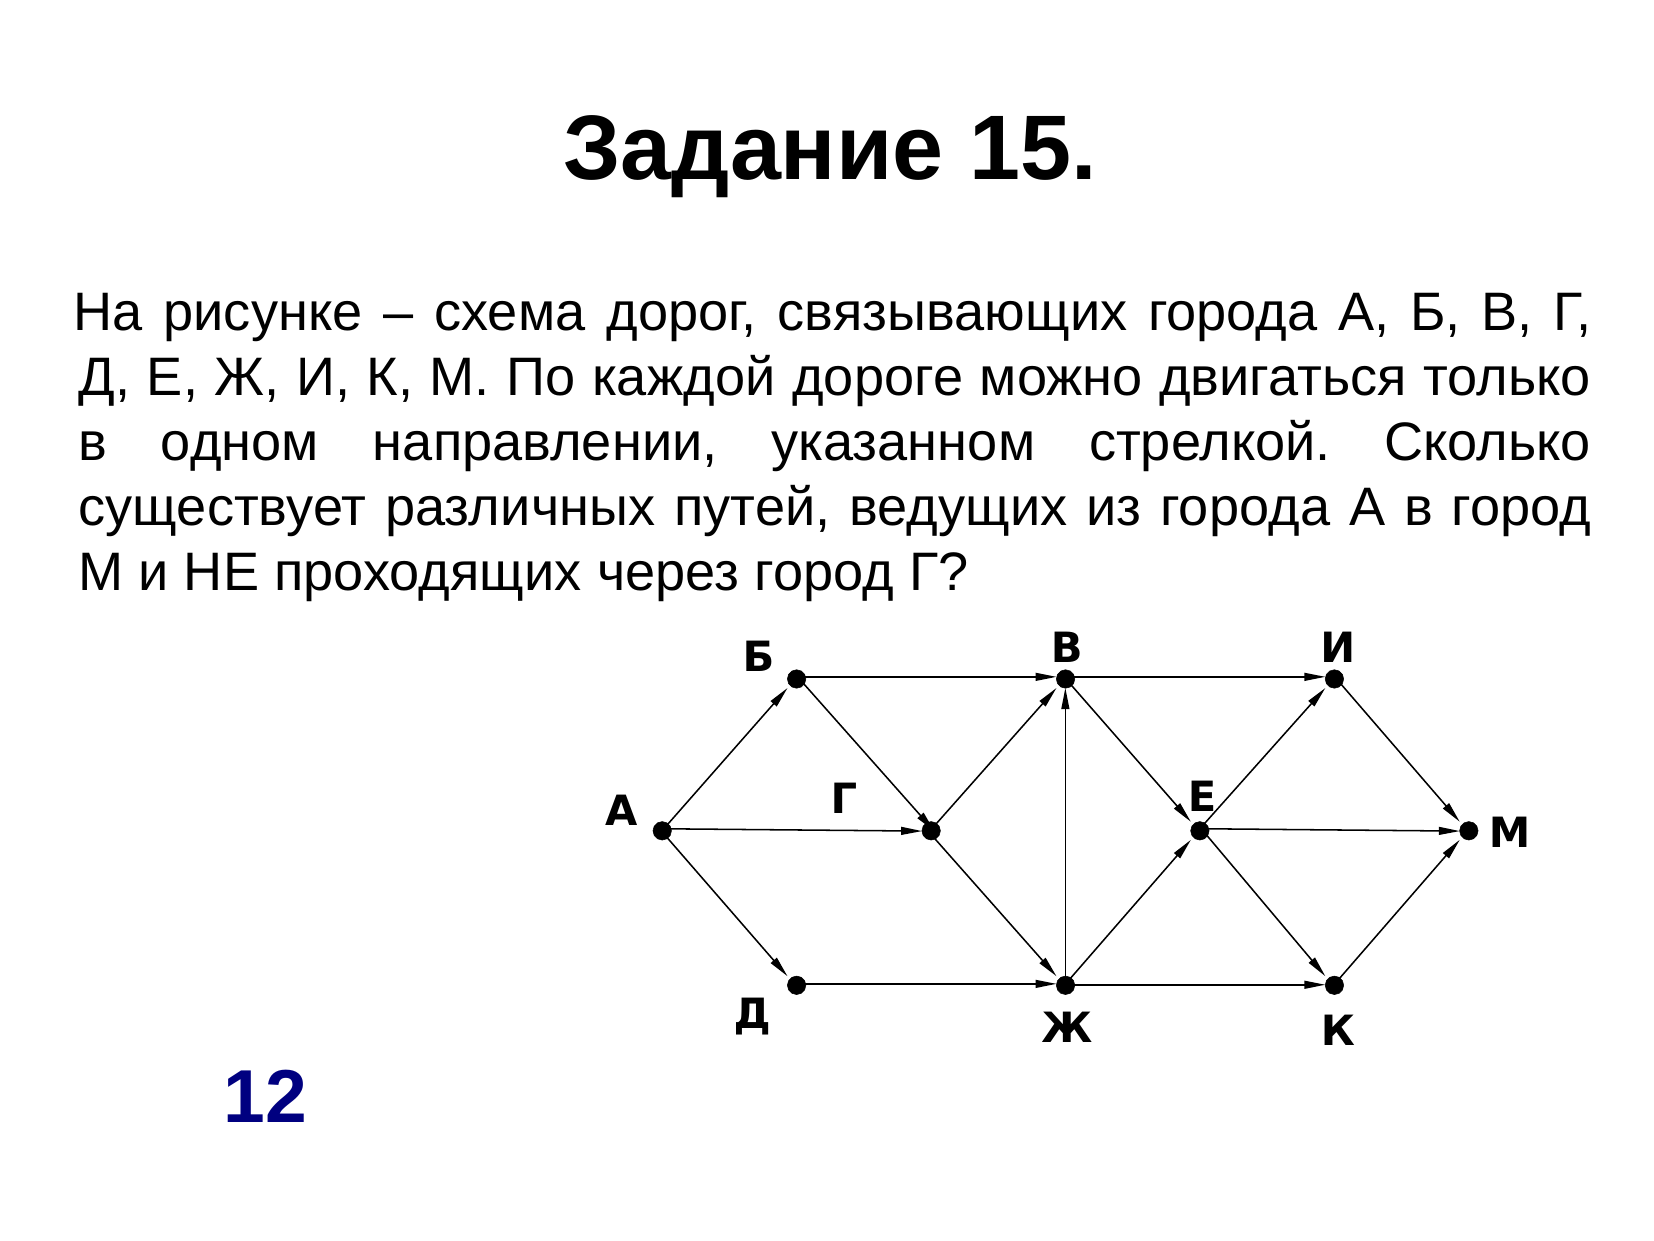

# Задание 15.
На рисунке – схема дорог, связывающих города А, Б, В, Г, Д, Е, Ж, И, К, М. По каждой дороге можно двигаться только в одном направлении, указанном стрелкой. Сколько существует различных путей, ведущих из города А в город М и НЕ проходящих через город Г?
 	12
B
И
Б
Е
Г
А
М
Д
Ж
К